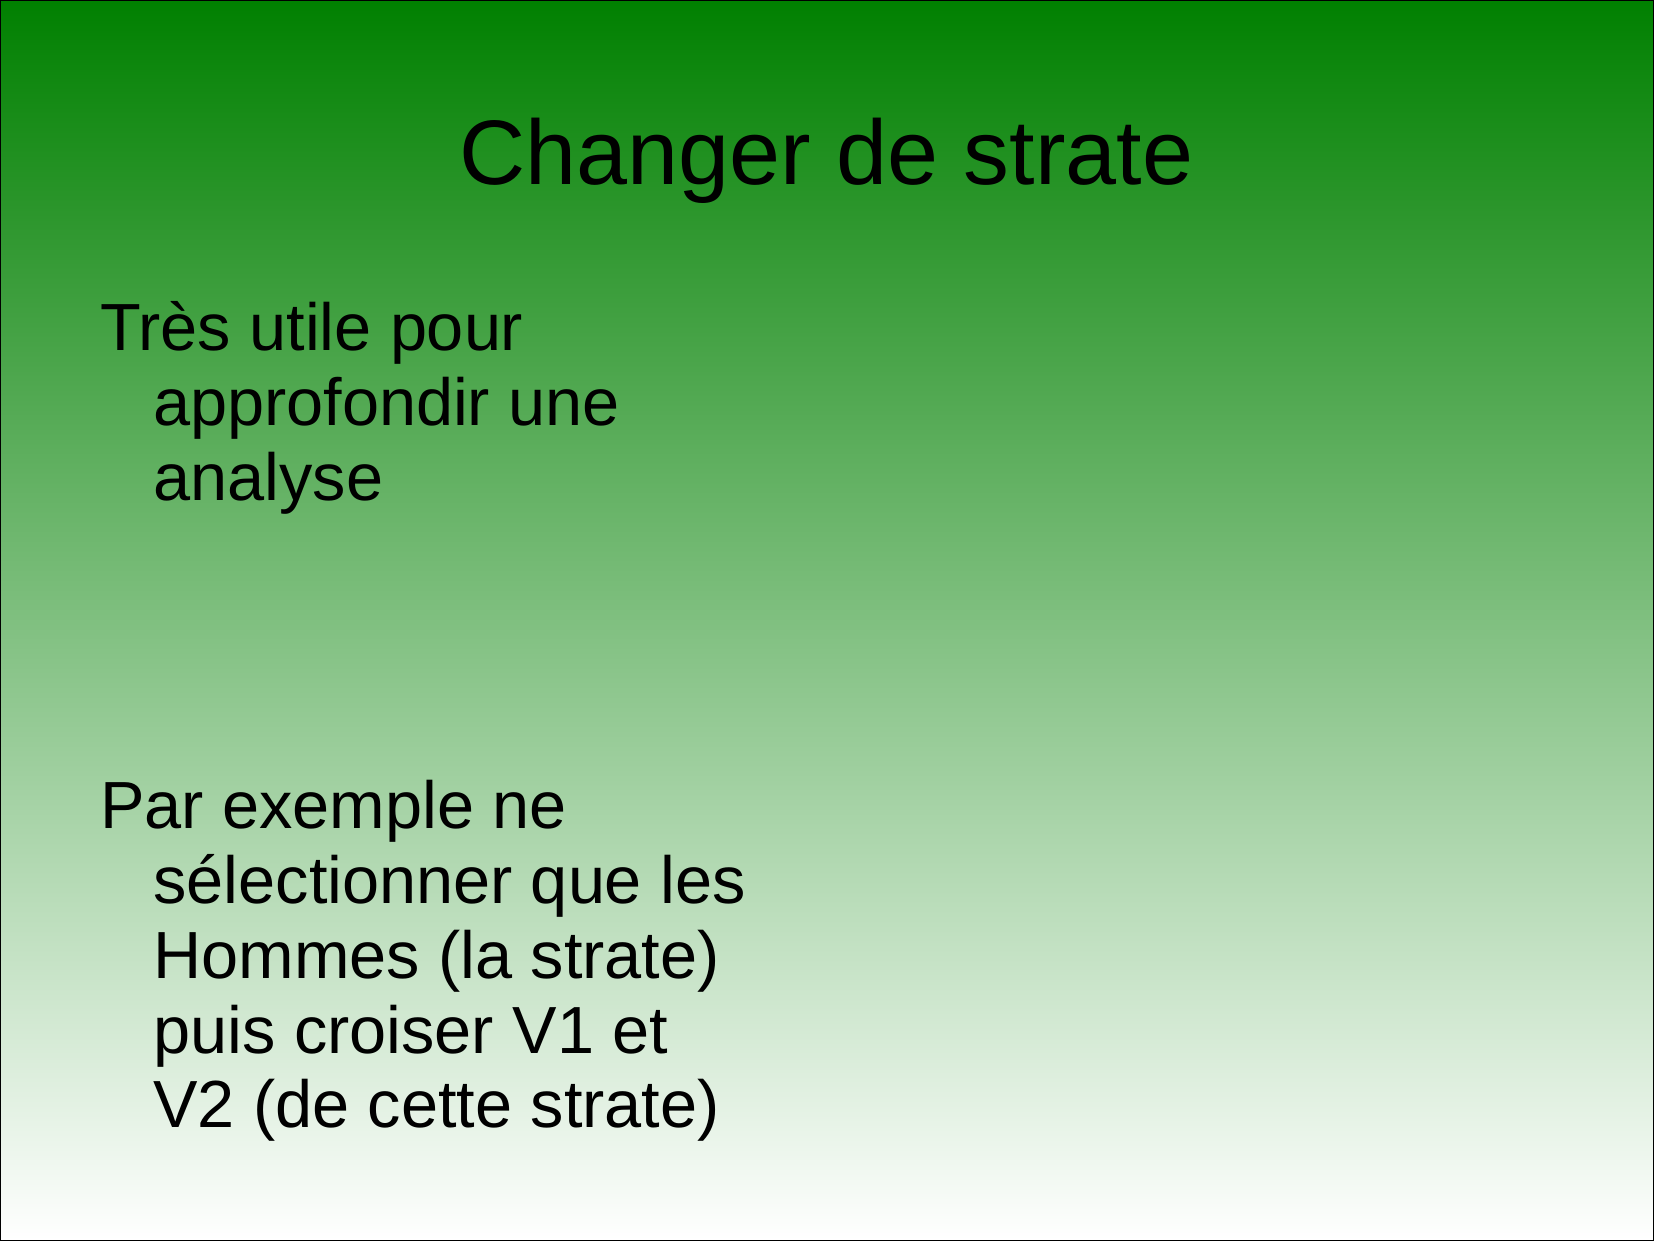

# Changer de strate
Très utile pour approfondir une analyse
Par exemple ne sélectionner que les Hommes (la strate) puis croiser V1 et V2 (de cette strate)